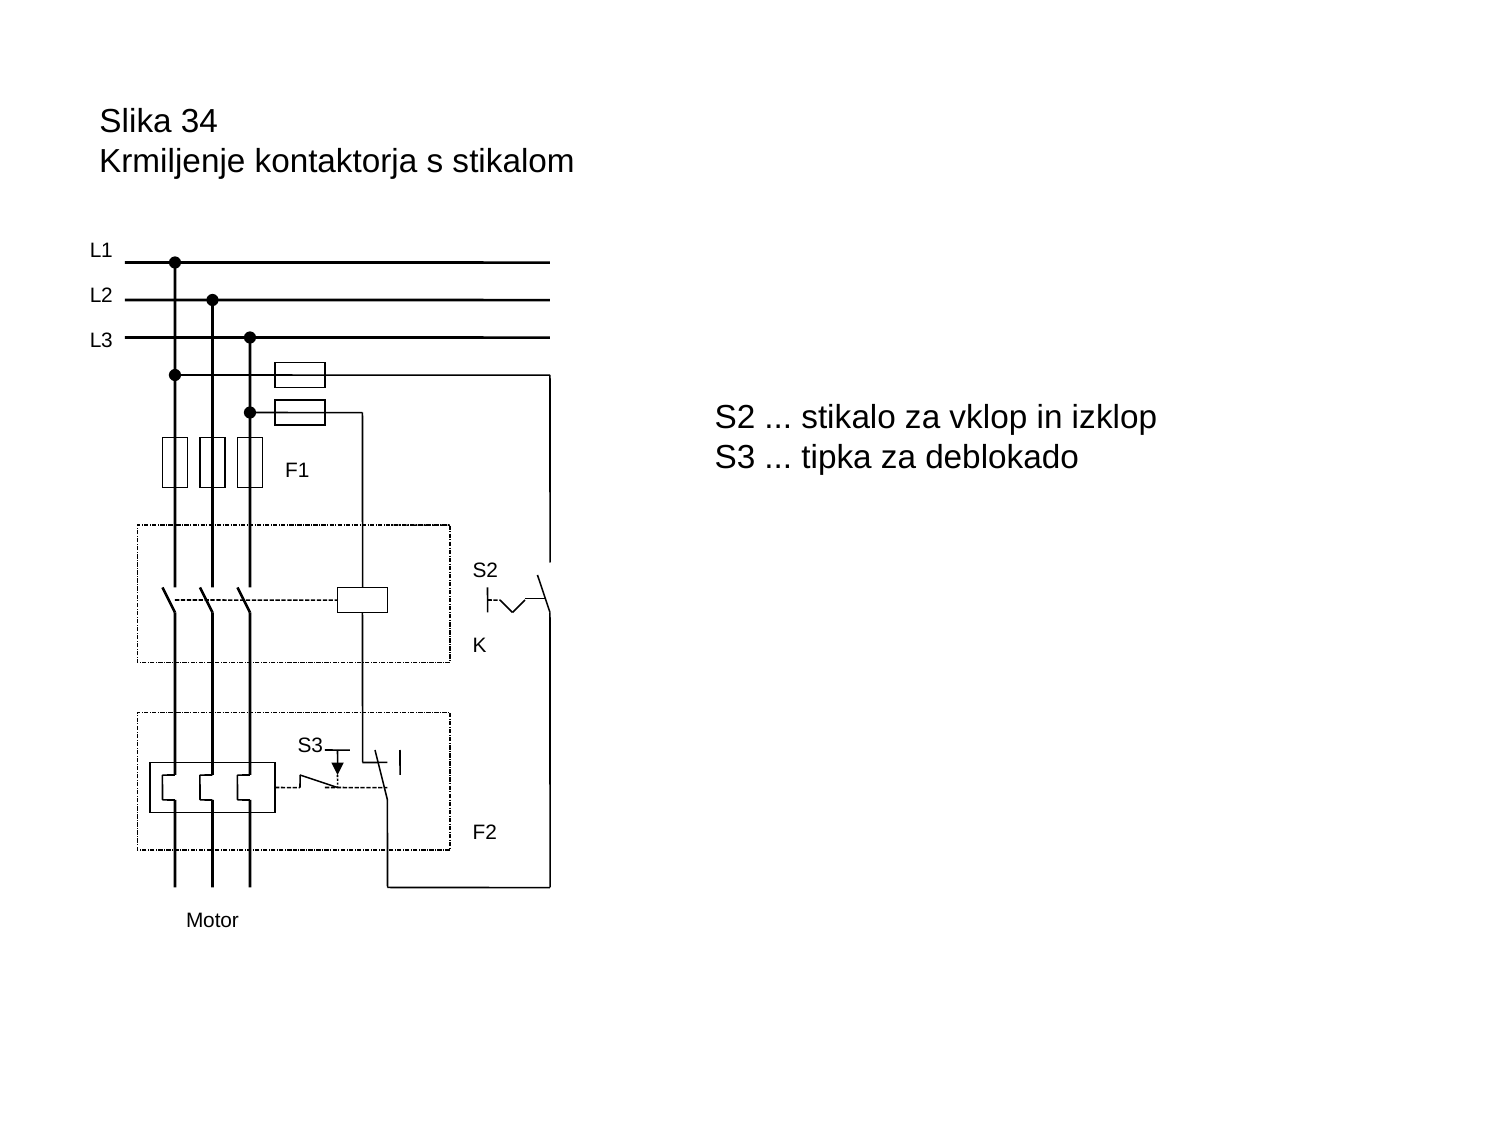

# Slika 34 Krmiljenje kontaktorja s stikalom
L1
L2
L3
S2 ... stikalo za vklop in izklop
S3 ... tipka za deblokado
F1
S2
K
S3
F2
Motor